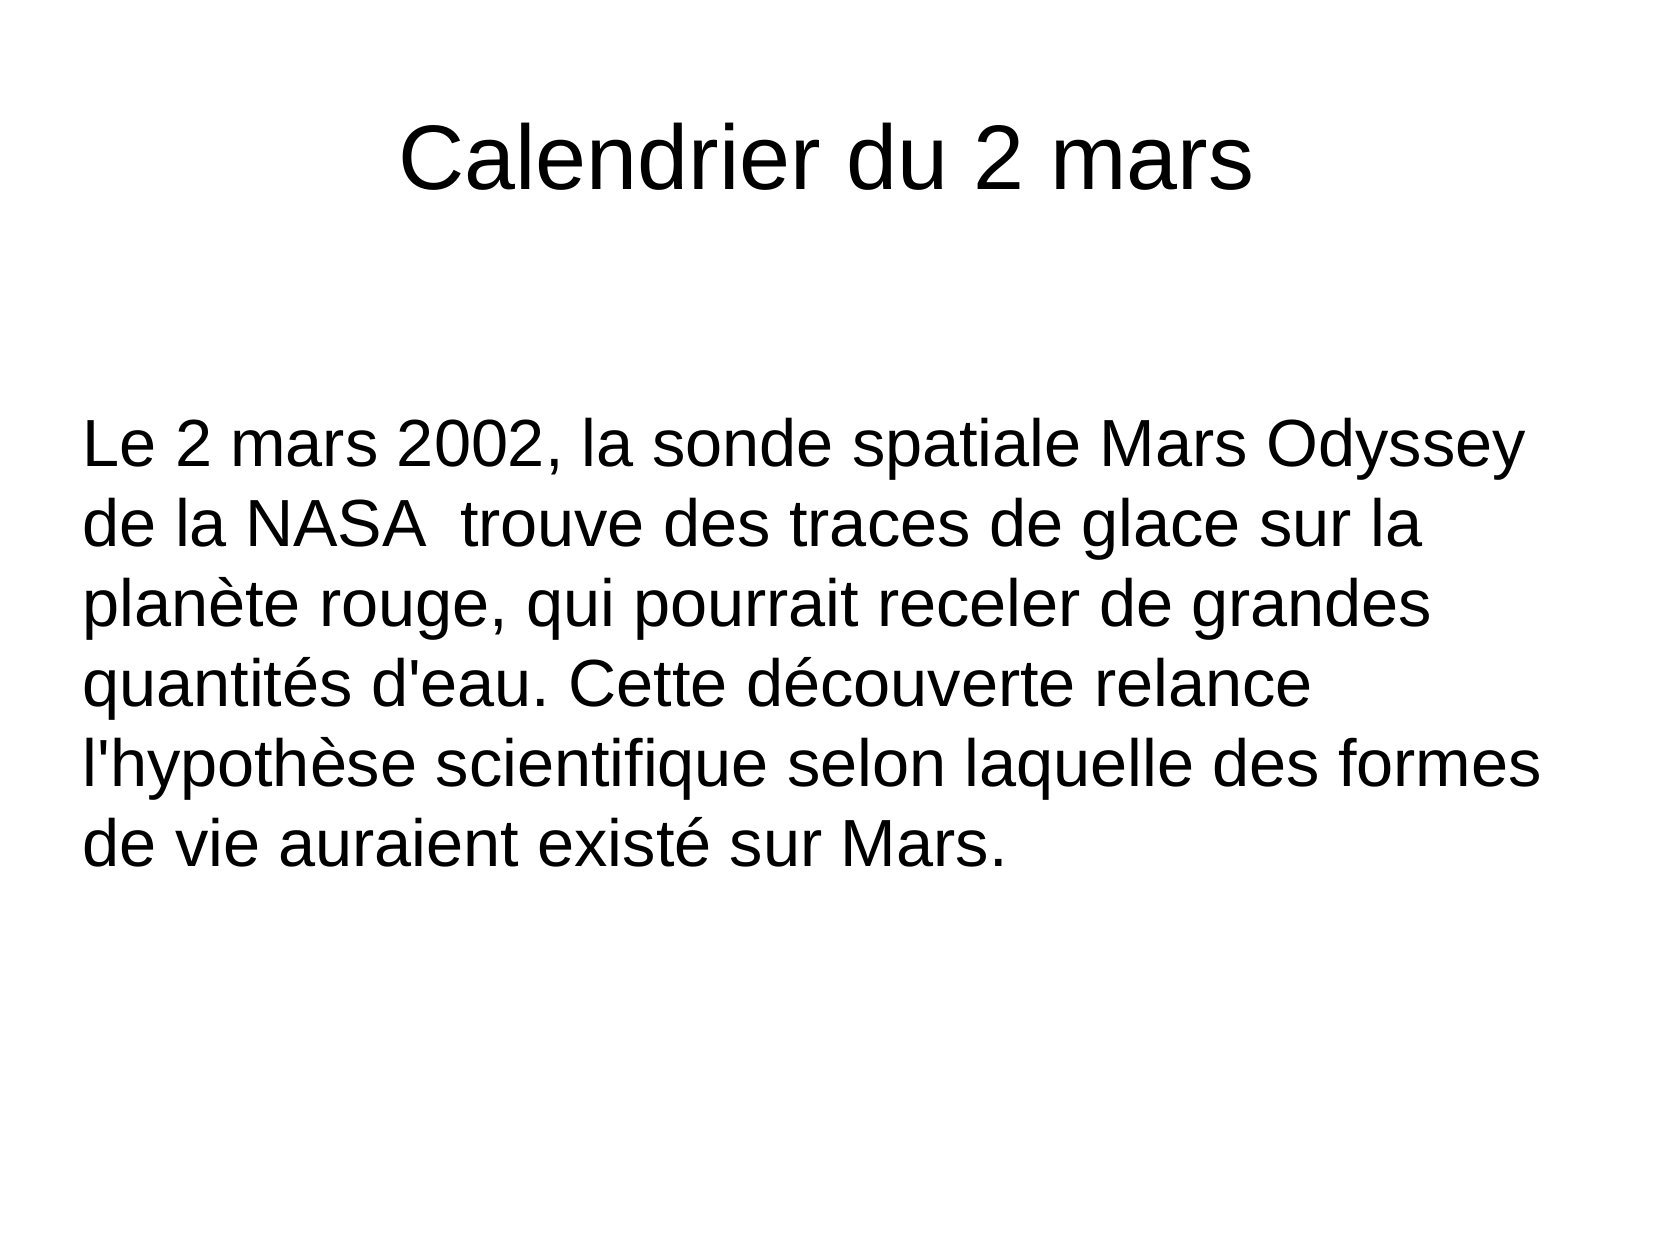

# Calendrier du 2 mars
Le 2 mars 2002, la sonde spatiale Mars Odyssey de la NASA trouve des traces de glace sur la planète rouge, qui pourrait receler de grandes quantités d'eau. Cette découverte relance l'hypothèse scientifique selon laquelle des formes de vie auraient existé sur Mars.